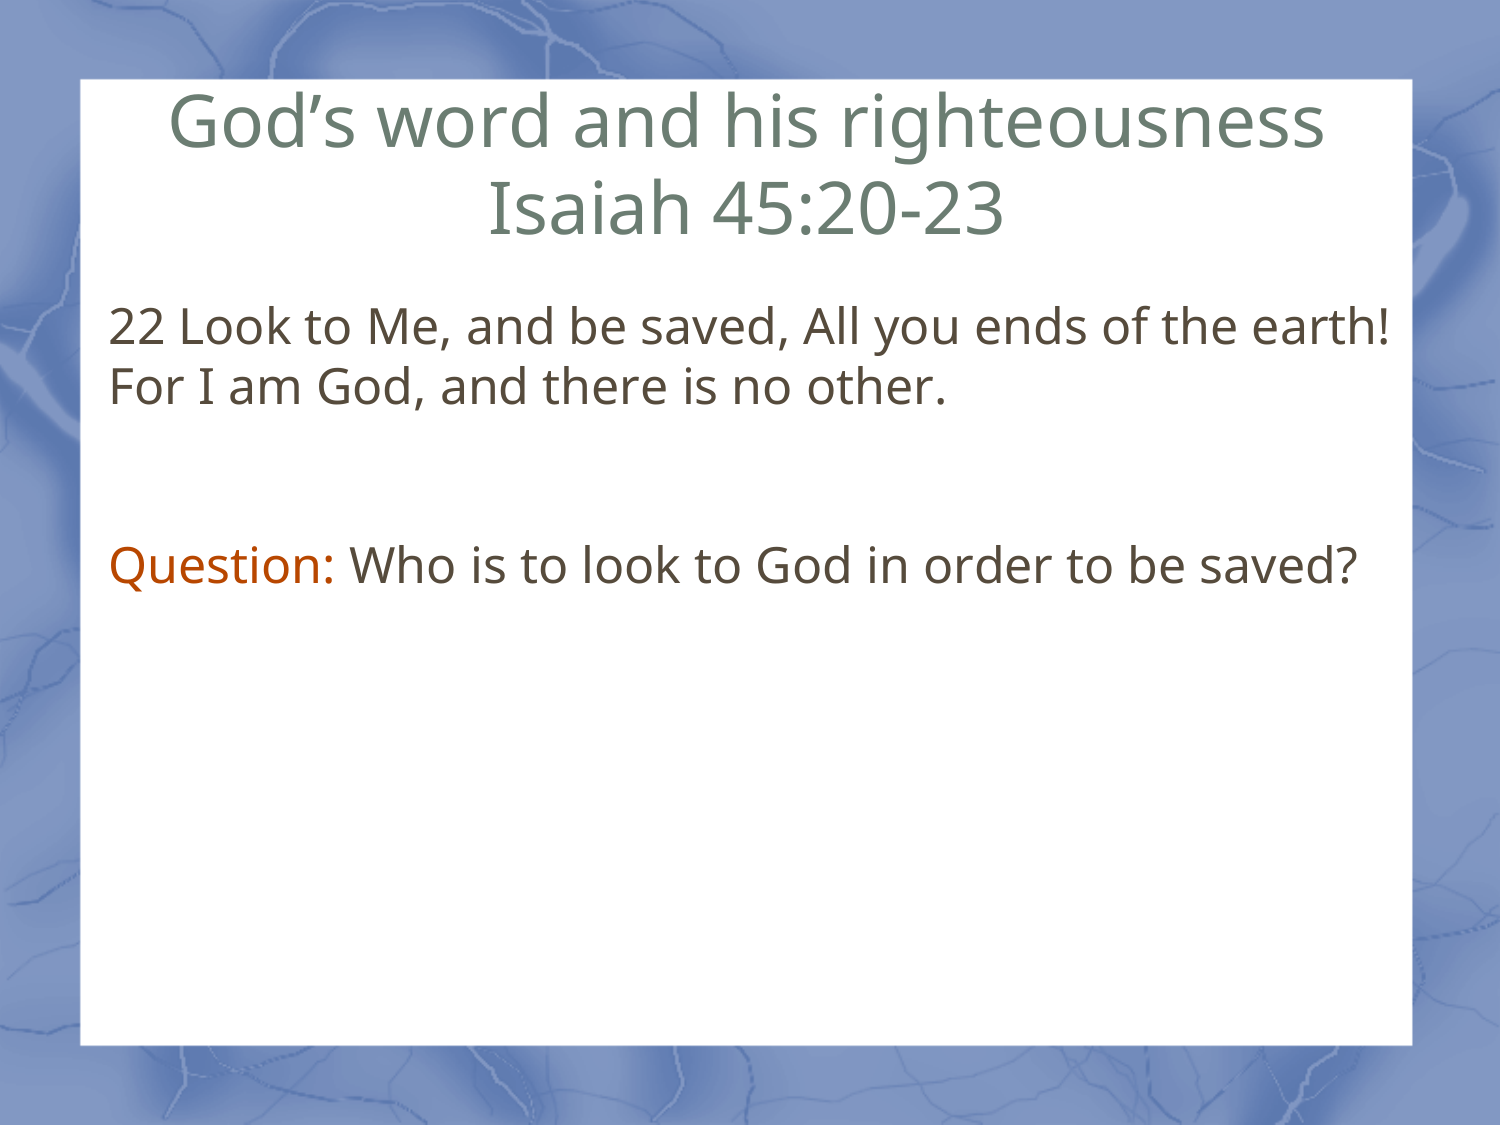

# God’s word and his righteousness Isaiah 45:20-23
22 Look to Me, and be saved, All you ends of the earth! For I am God, and there is no other.
Question: Who is to look to God in order to be saved?